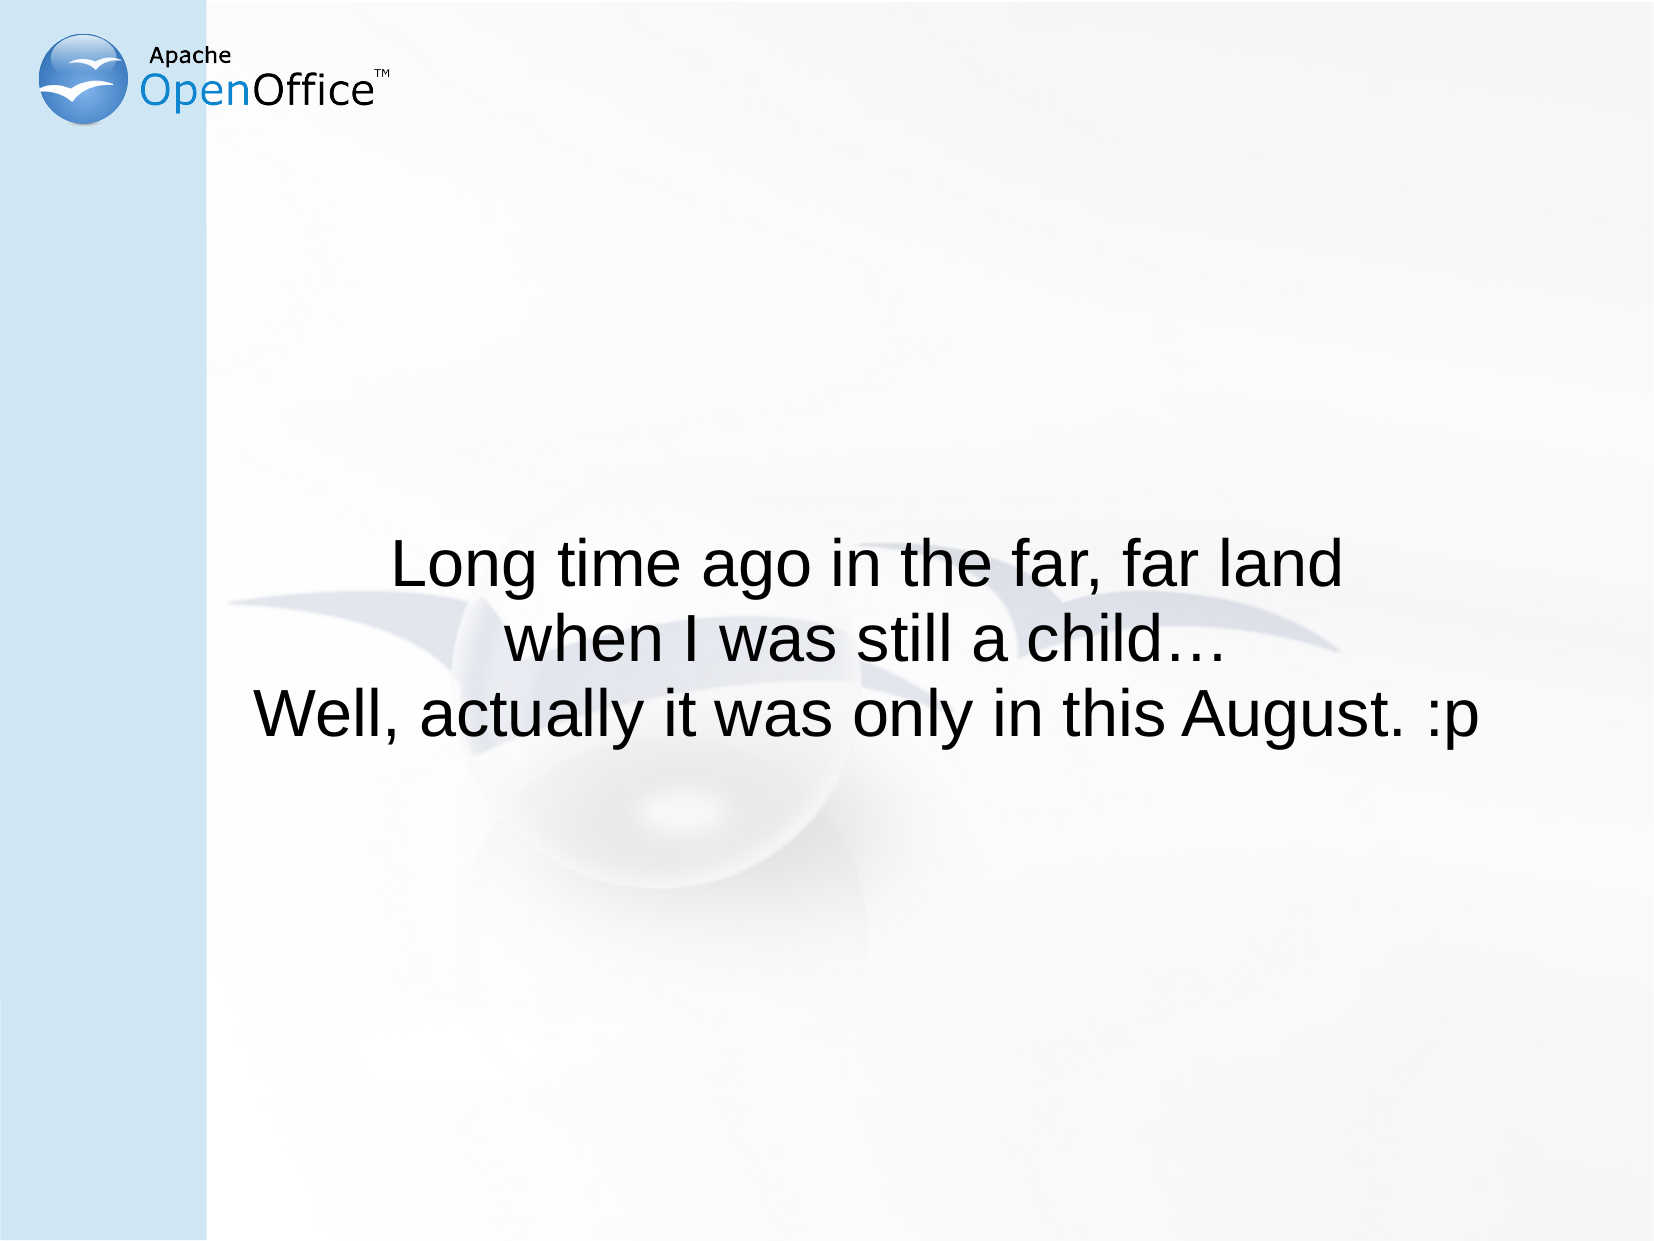

# Long time ago in the far, far land
when I was still a child…
Well, actually it was only in this August. :p